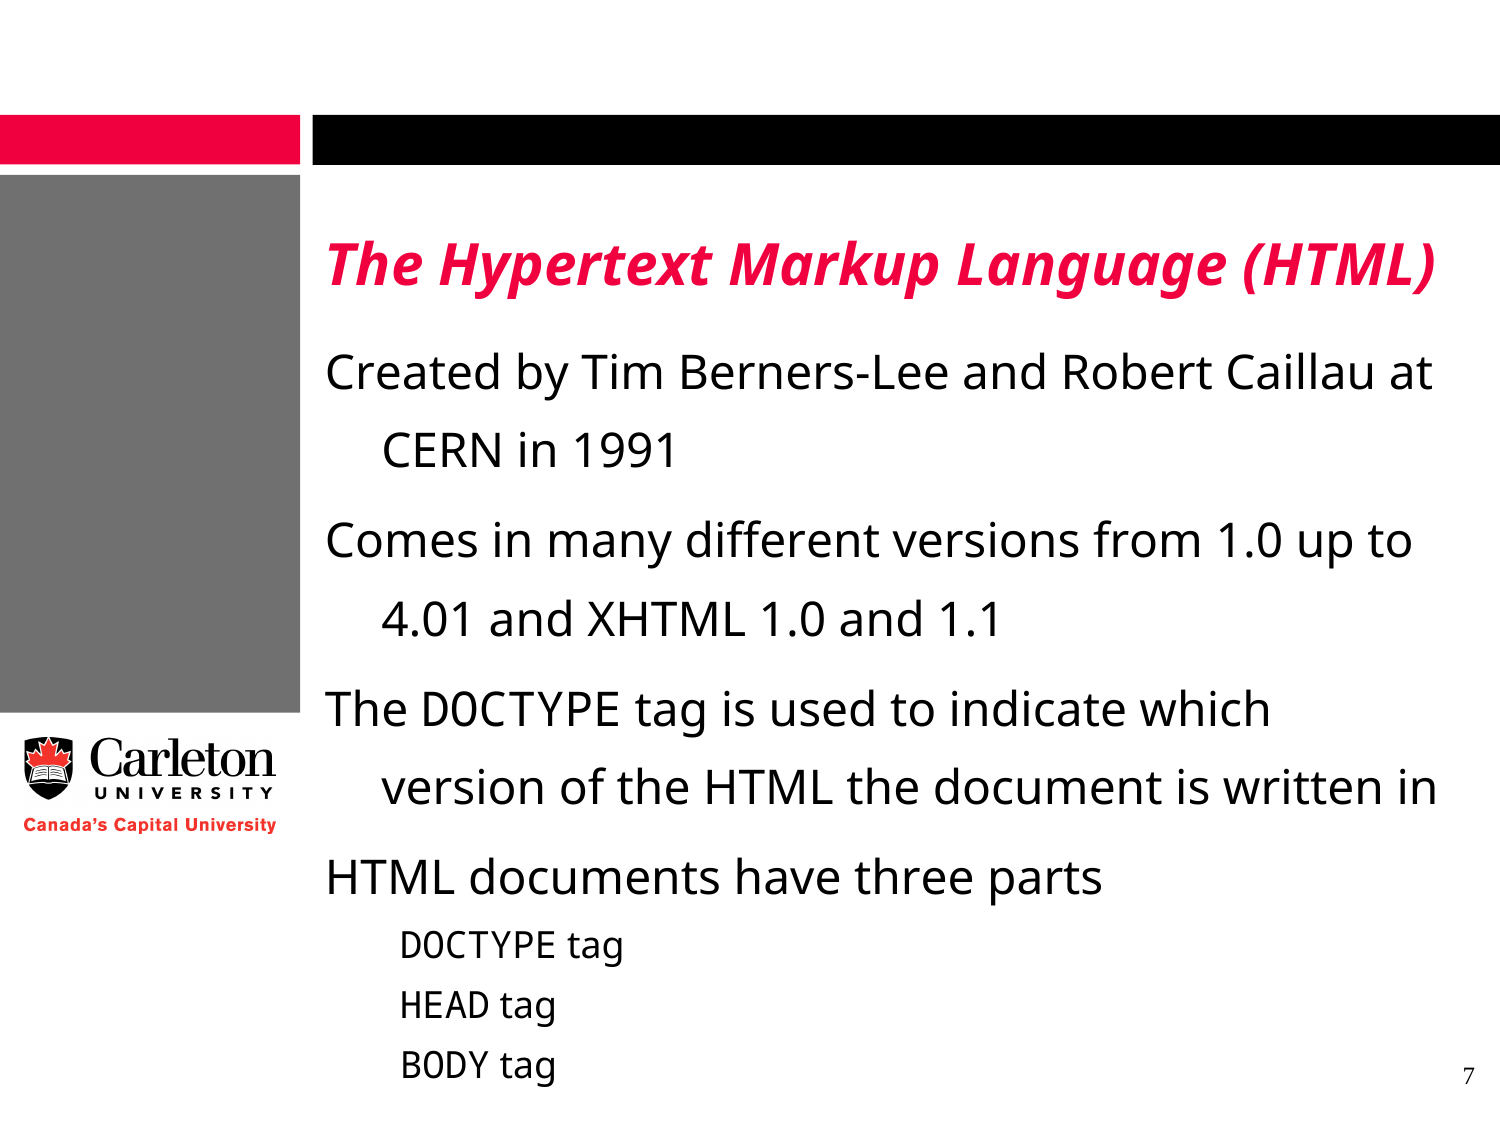

# The Hypertext Markup Language (HTML)
Created by Tim Berners-Lee and Robert Caillau at CERN in 1991
Comes in many different versions from 1.0 up to 4.01 and XHTML 1.0 and 1.1
The DOCTYPE tag is used to indicate which version of the HTML the document is written in
HTML documents have three parts
DOCTYPE tag
HEAD tag
BODY tag
7